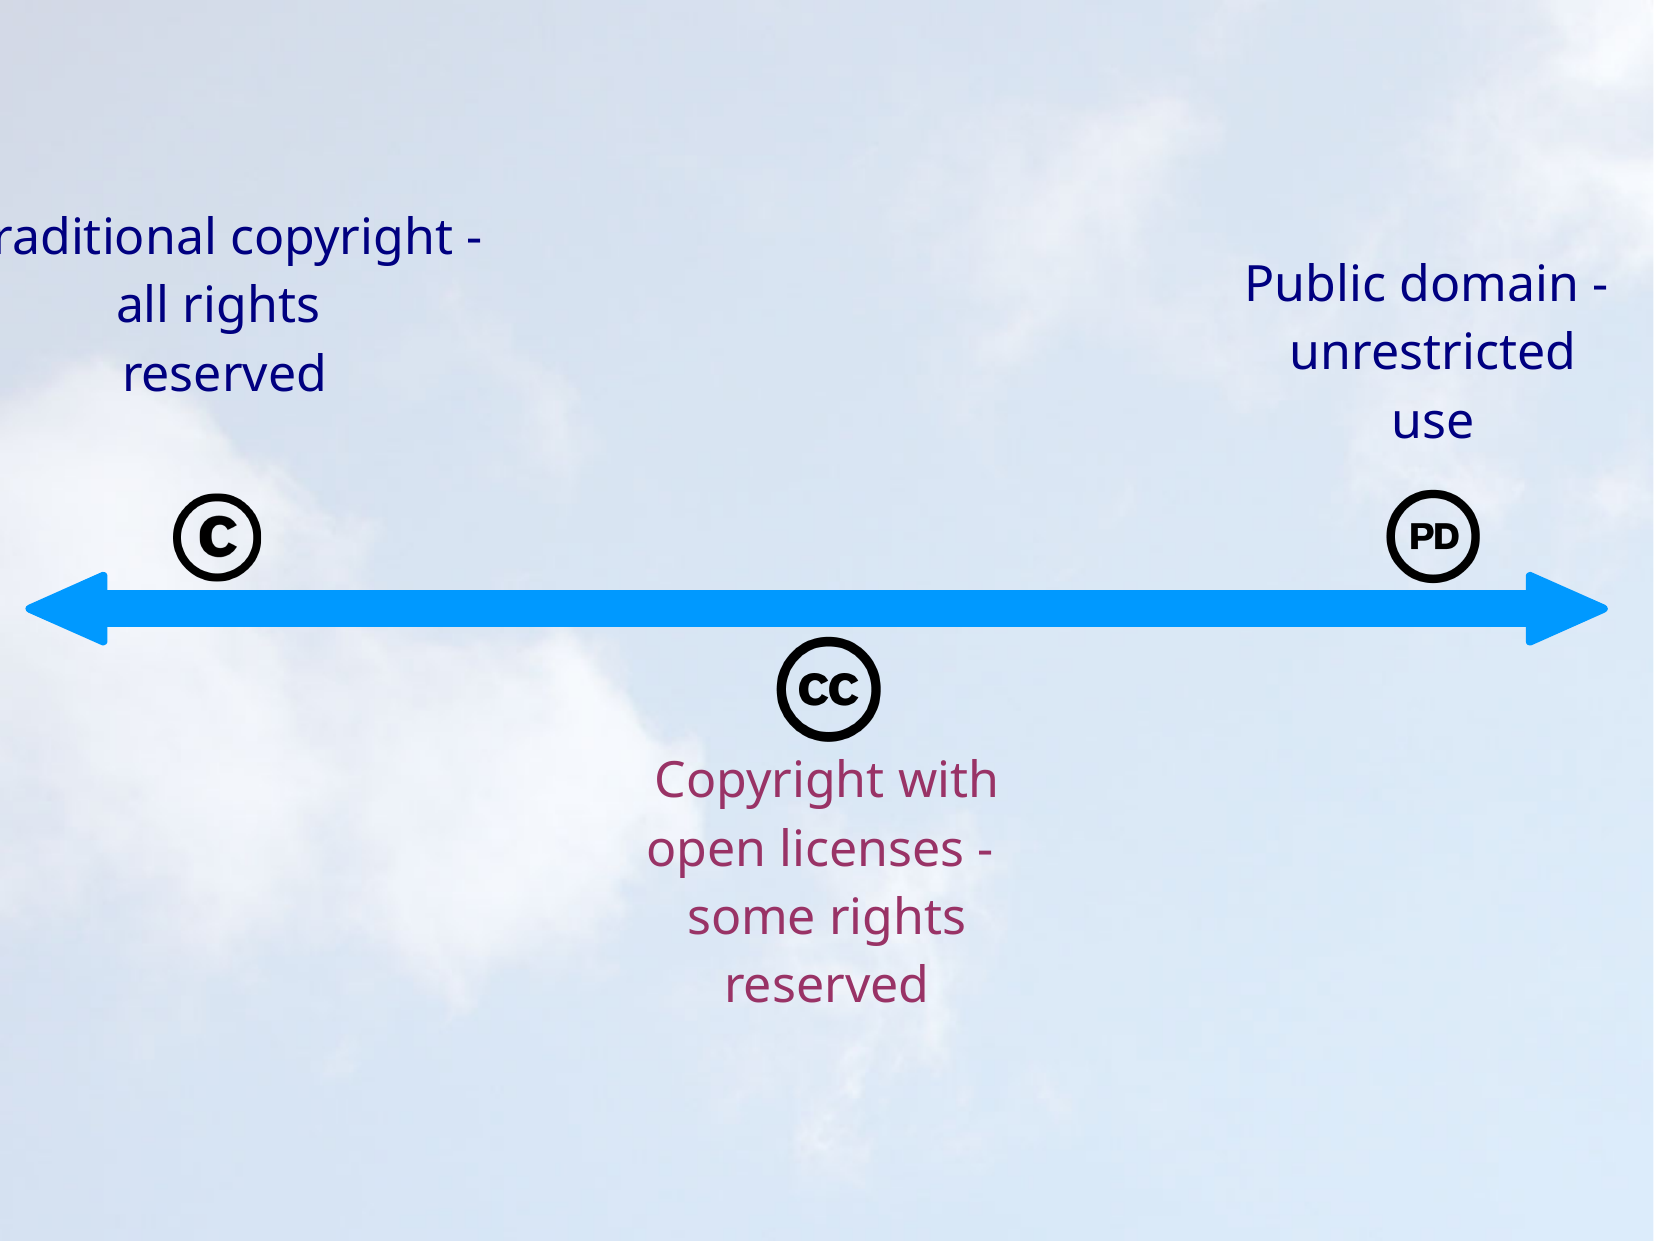

#
Traditional copyright -
all rights
reserved
Public domain -
unrestricted
use
Copyright with open licenses -
some rights reserved